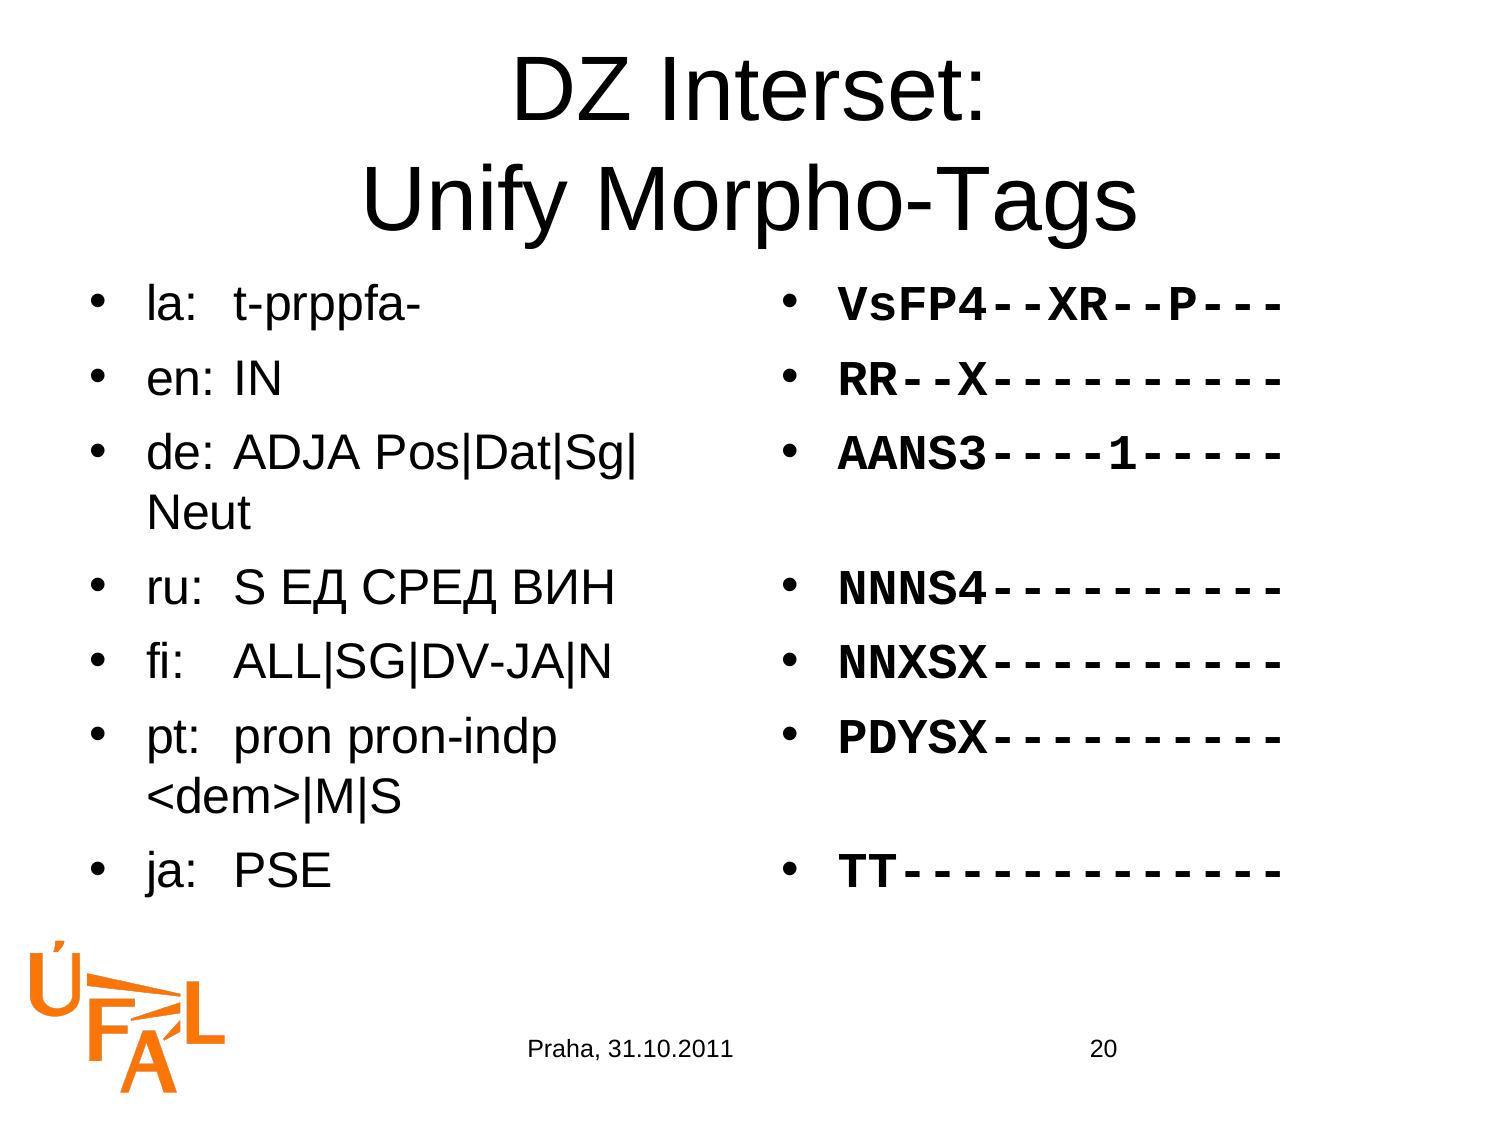

# DZ Interset: Unify Morpho-Tags
la:	t-prppfa-
en:	IN
de:	ADJA Pos|Dat|Sg|Neut
ru:	S ЕД СРЕД ВИН
fi:	ALL|SG|DV-JA|N
pt:	pron pron-indp <dem>|M|S
ja:	PSE
VsFP4--XR--P---
RR--X----------
AANS3----1-----
NNNS4----------
NNXSX----------
PDYSX----------
TT-------------
Praha, 31.10.2011
20